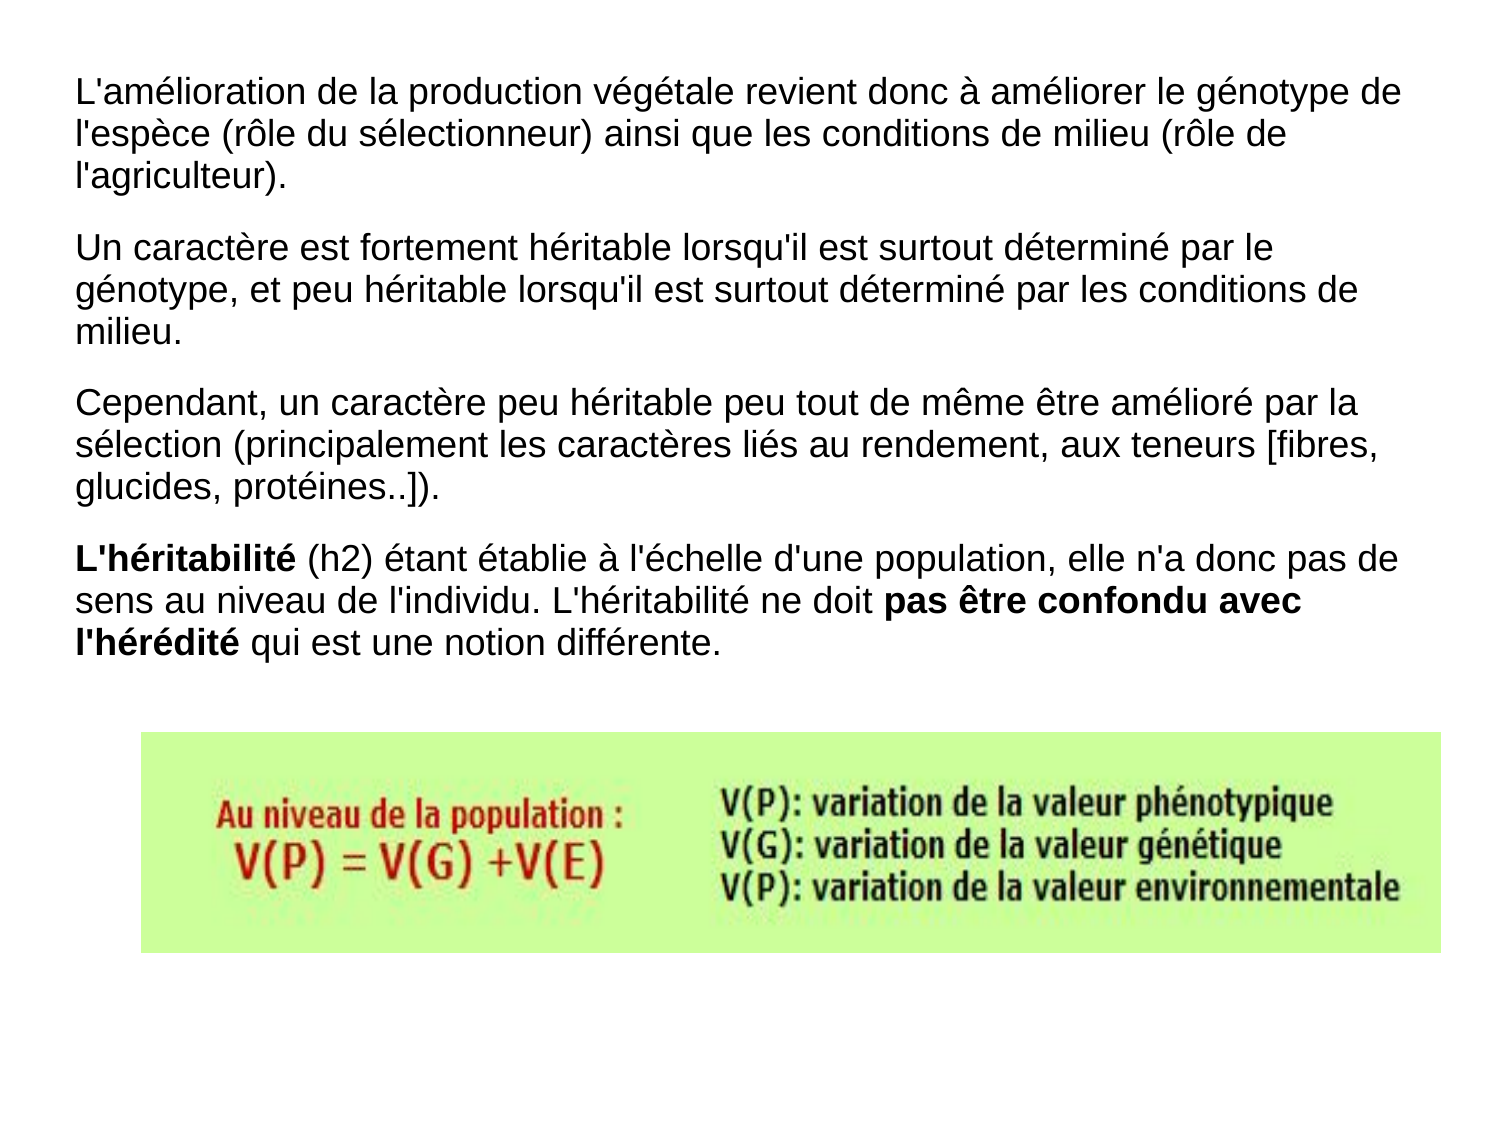

# L'amélioration de la production végétale revient donc à améliorer le génotype de l'espèce (rôle du sélectionneur) ainsi que les conditions de milieu (rôle de l'agriculteur).
Un caractère est fortement héritable lorsqu'il est surtout déterminé par le génotype, et peu héritable lorsqu'il est surtout déterminé par les conditions de milieu.
Cependant, un caractère peu héritable peu tout de même être amélioré par la sélection (principalement les caractères liés au rendement, aux teneurs [fibres, glucides, protéines..]).
L'héritabilité (h2) étant établie à l'échelle d'une population, elle n'a donc pas de sens au niveau de l'individu. L'héritabilité ne doit pas être confondu avec l'hérédité qui est une notion différente.